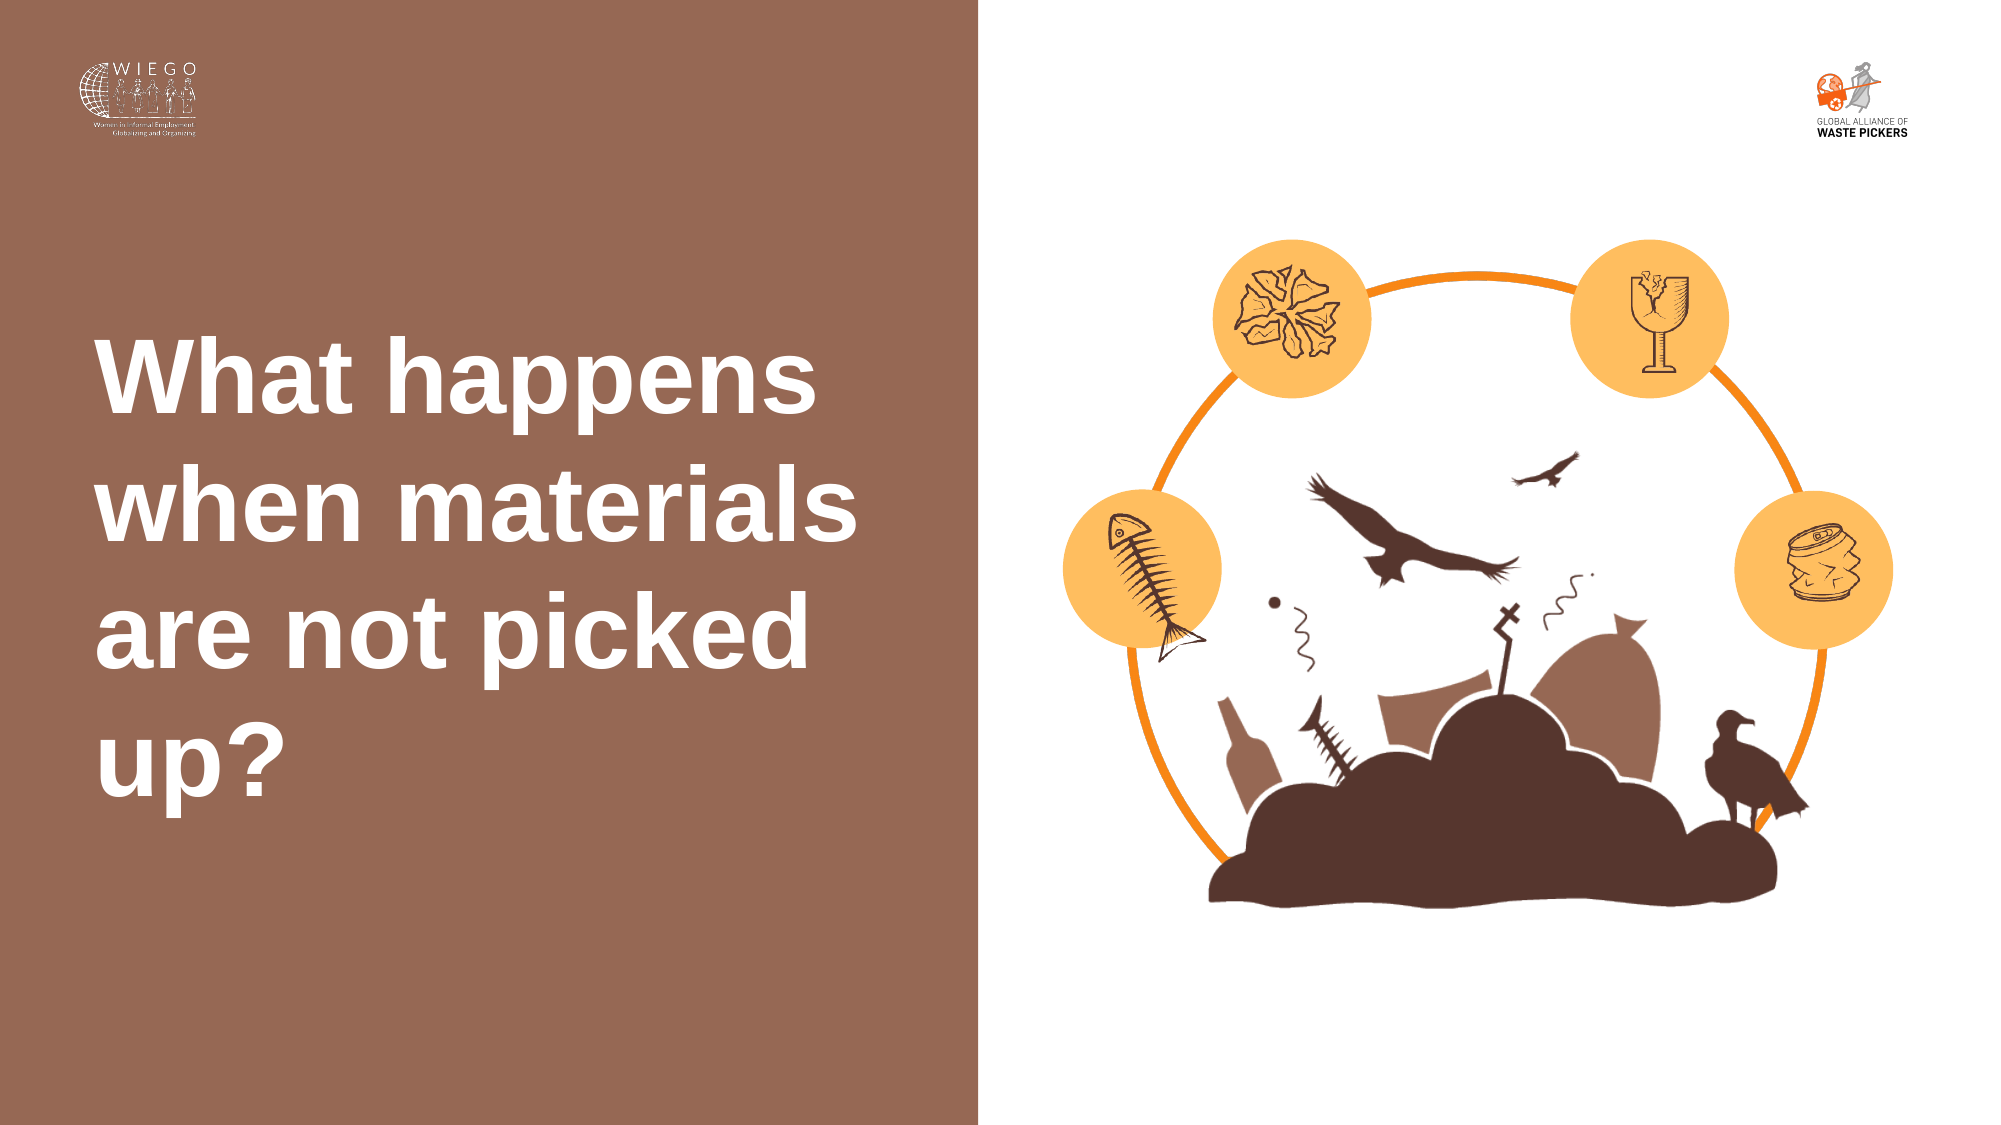

What happens when materials
are not picked up?